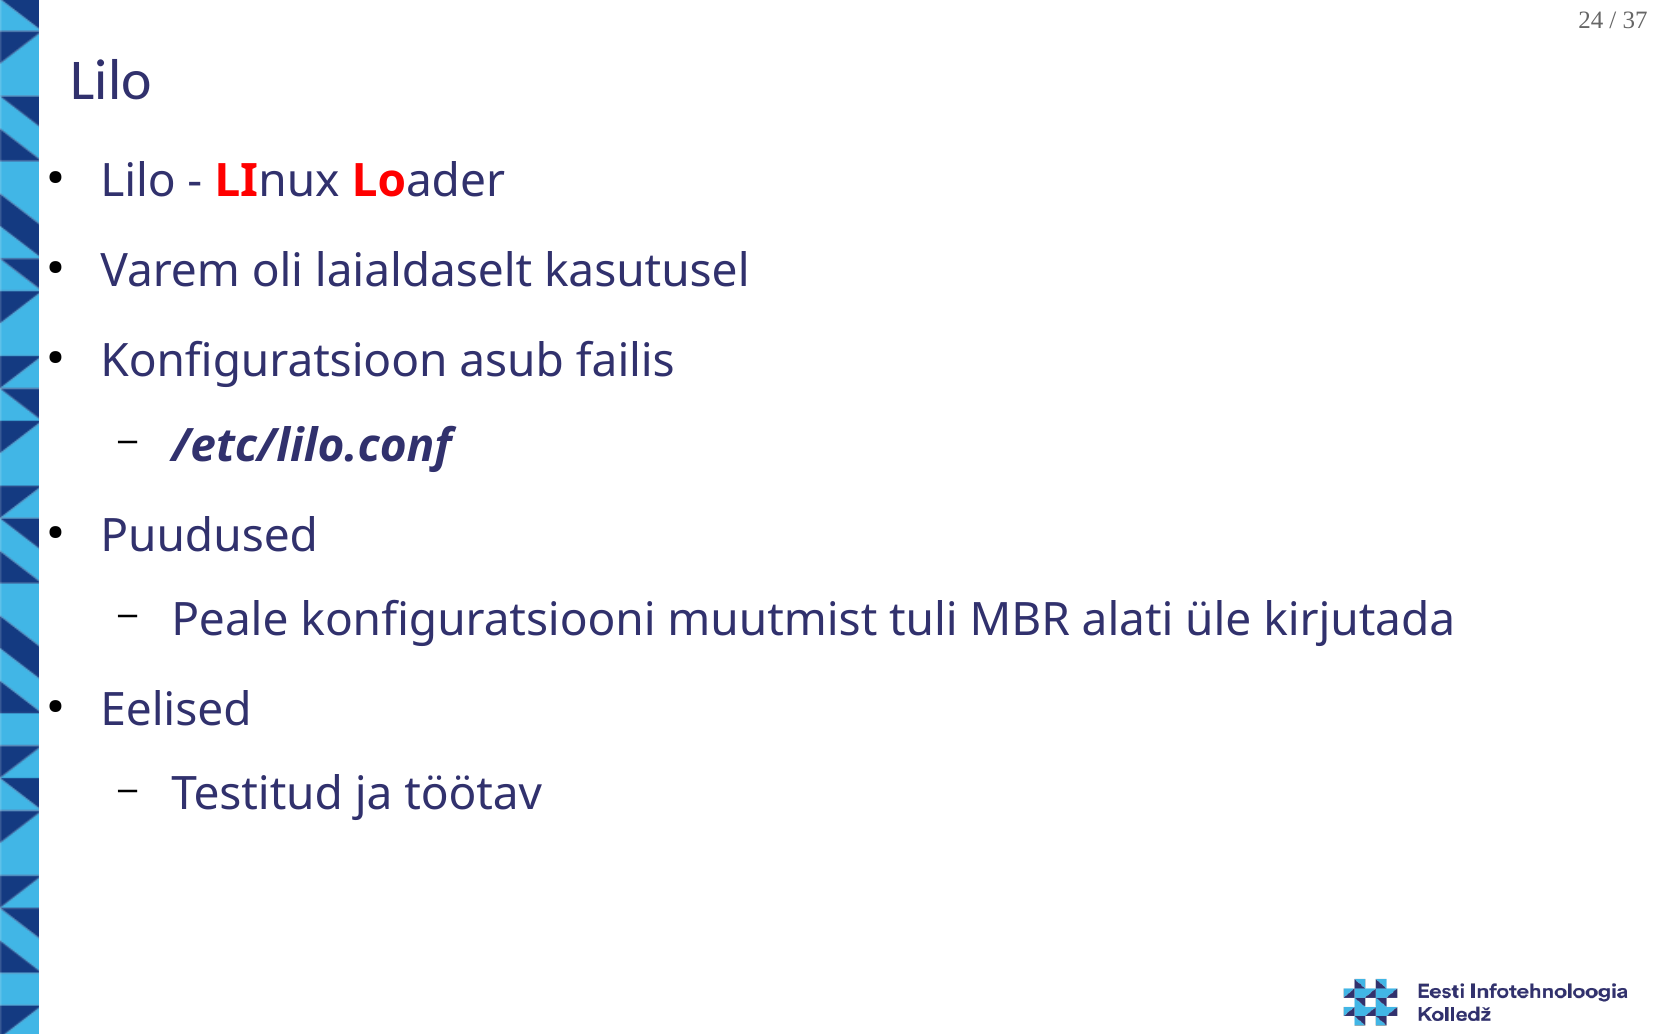

# Lilo
Lilo - LInux Loader
Varem oli laialdaselt kasutusel
Konfiguratsioon asub failis
/etc/lilo.conf
Puudused
Peale konfiguratsiooni muutmist tuli MBR alati üle kirjutada
Eelised
Testitud ja töötav